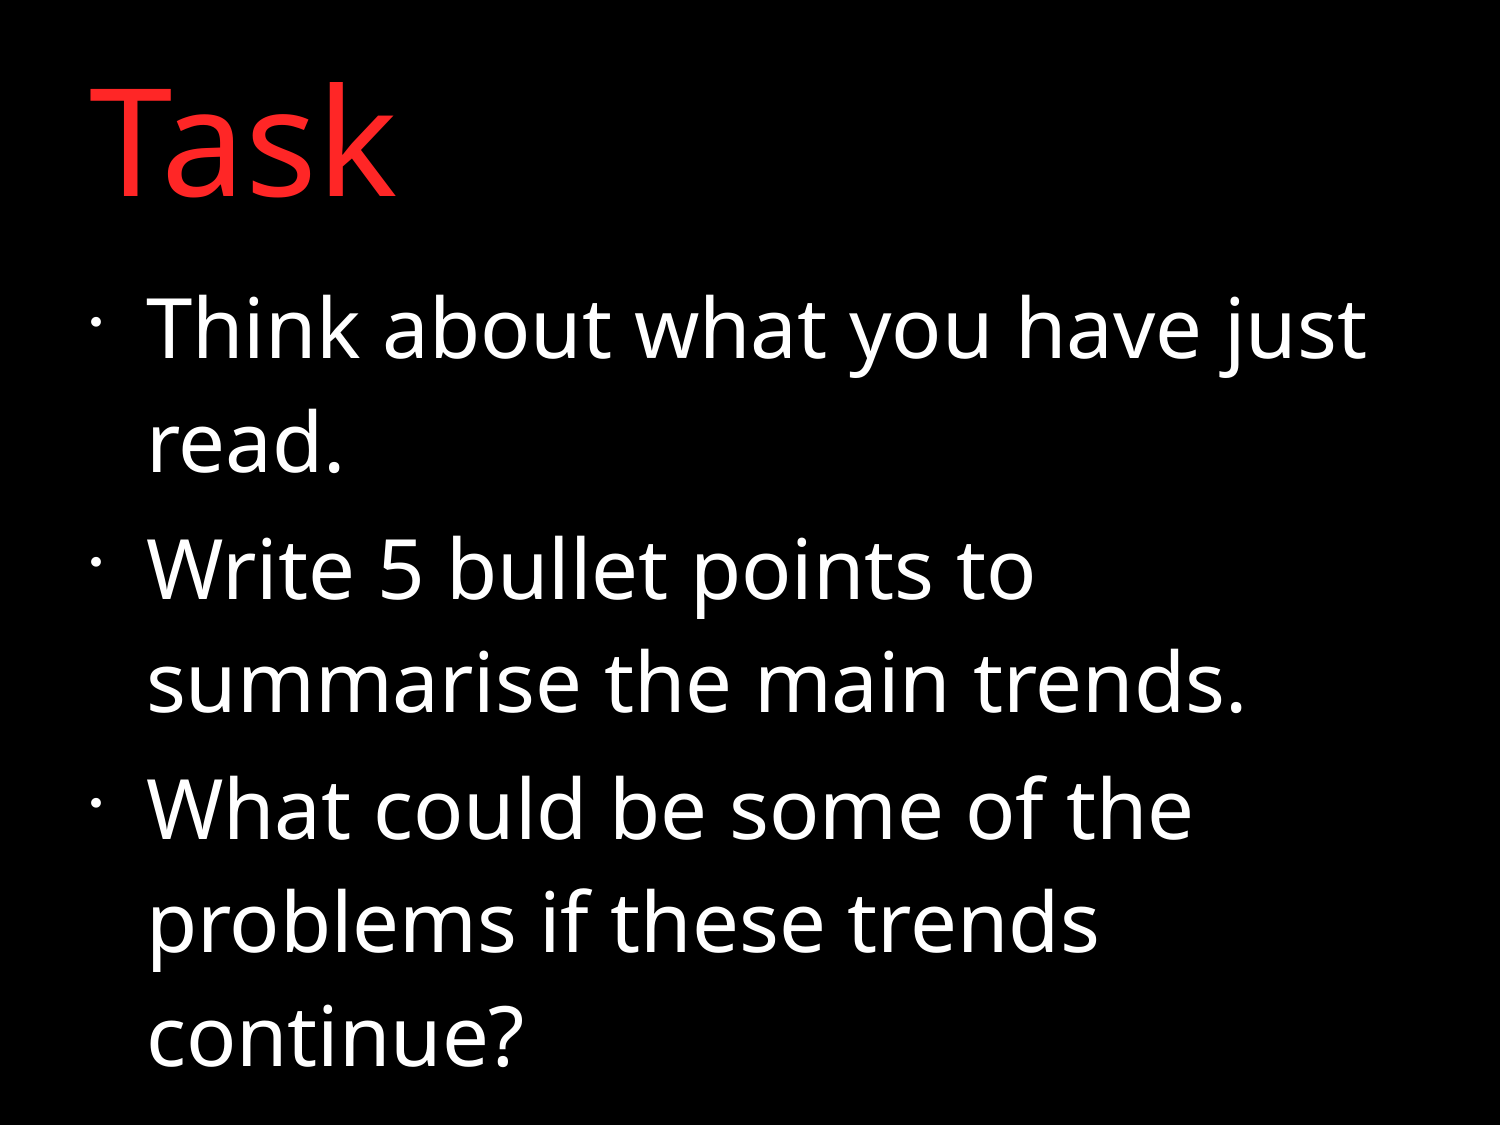

# Task
Think about what you have just read.
Write 5 bullet points to summarise the main trends.
What could be some of the problems if these trends continue?